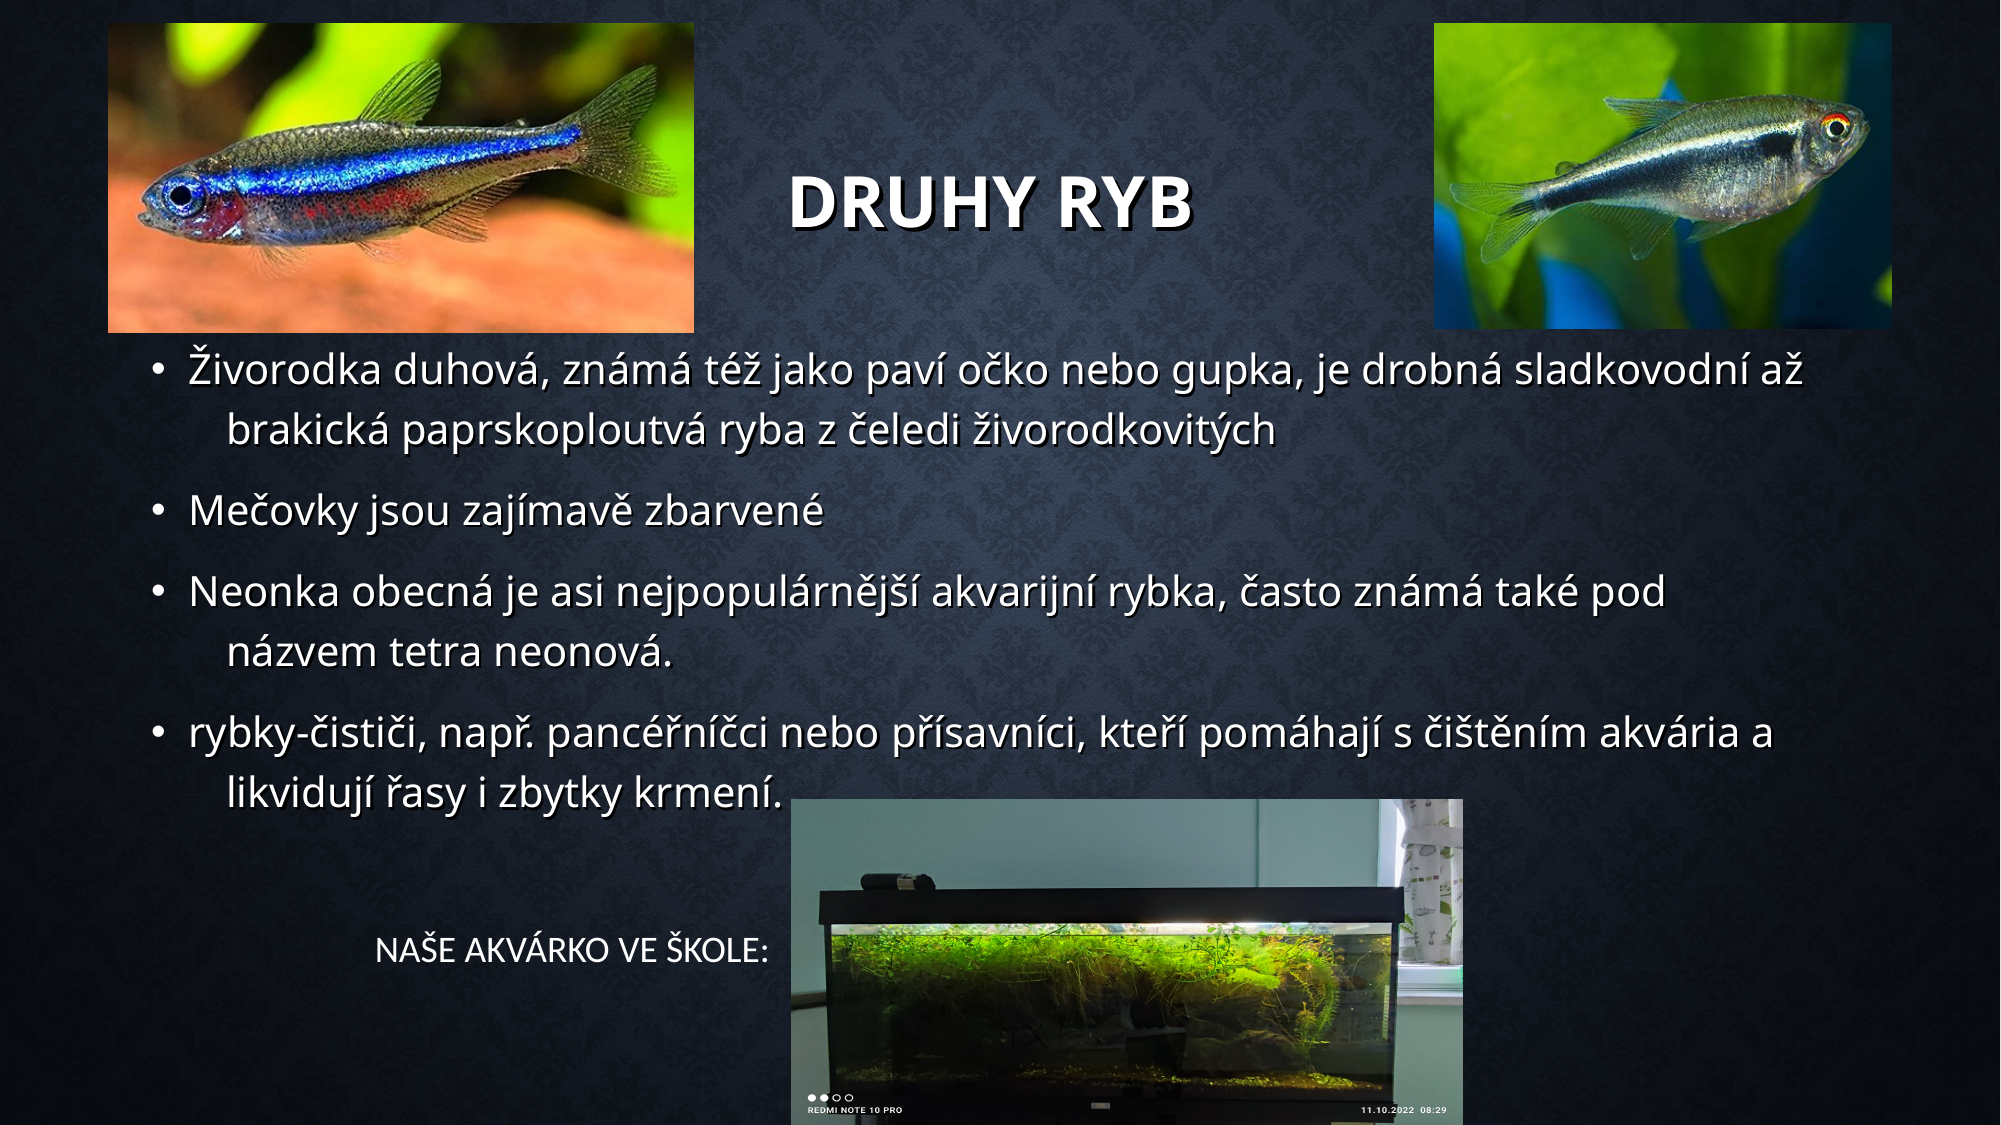

# Druhy ryb
Živorodka duhová, známá též jako paví očko nebo gupka, je drobná sladkovodní až brakická paprskoploutvá ryba z čeledi živorodkovitých
Mečovky jsou zajímavě zbarvené
Neonka obecná je asi nejpopulárnější akvarijní rybka, často známá také pod názvem tetra neonová.
rybky-čističi, např. pancéřníčci nebo přísavníci, kteří pomáhají s čištěním akvária a likvidují řasy i zbytky krmení.
NAŠE AKVÁRKO VE ŠKOLE: